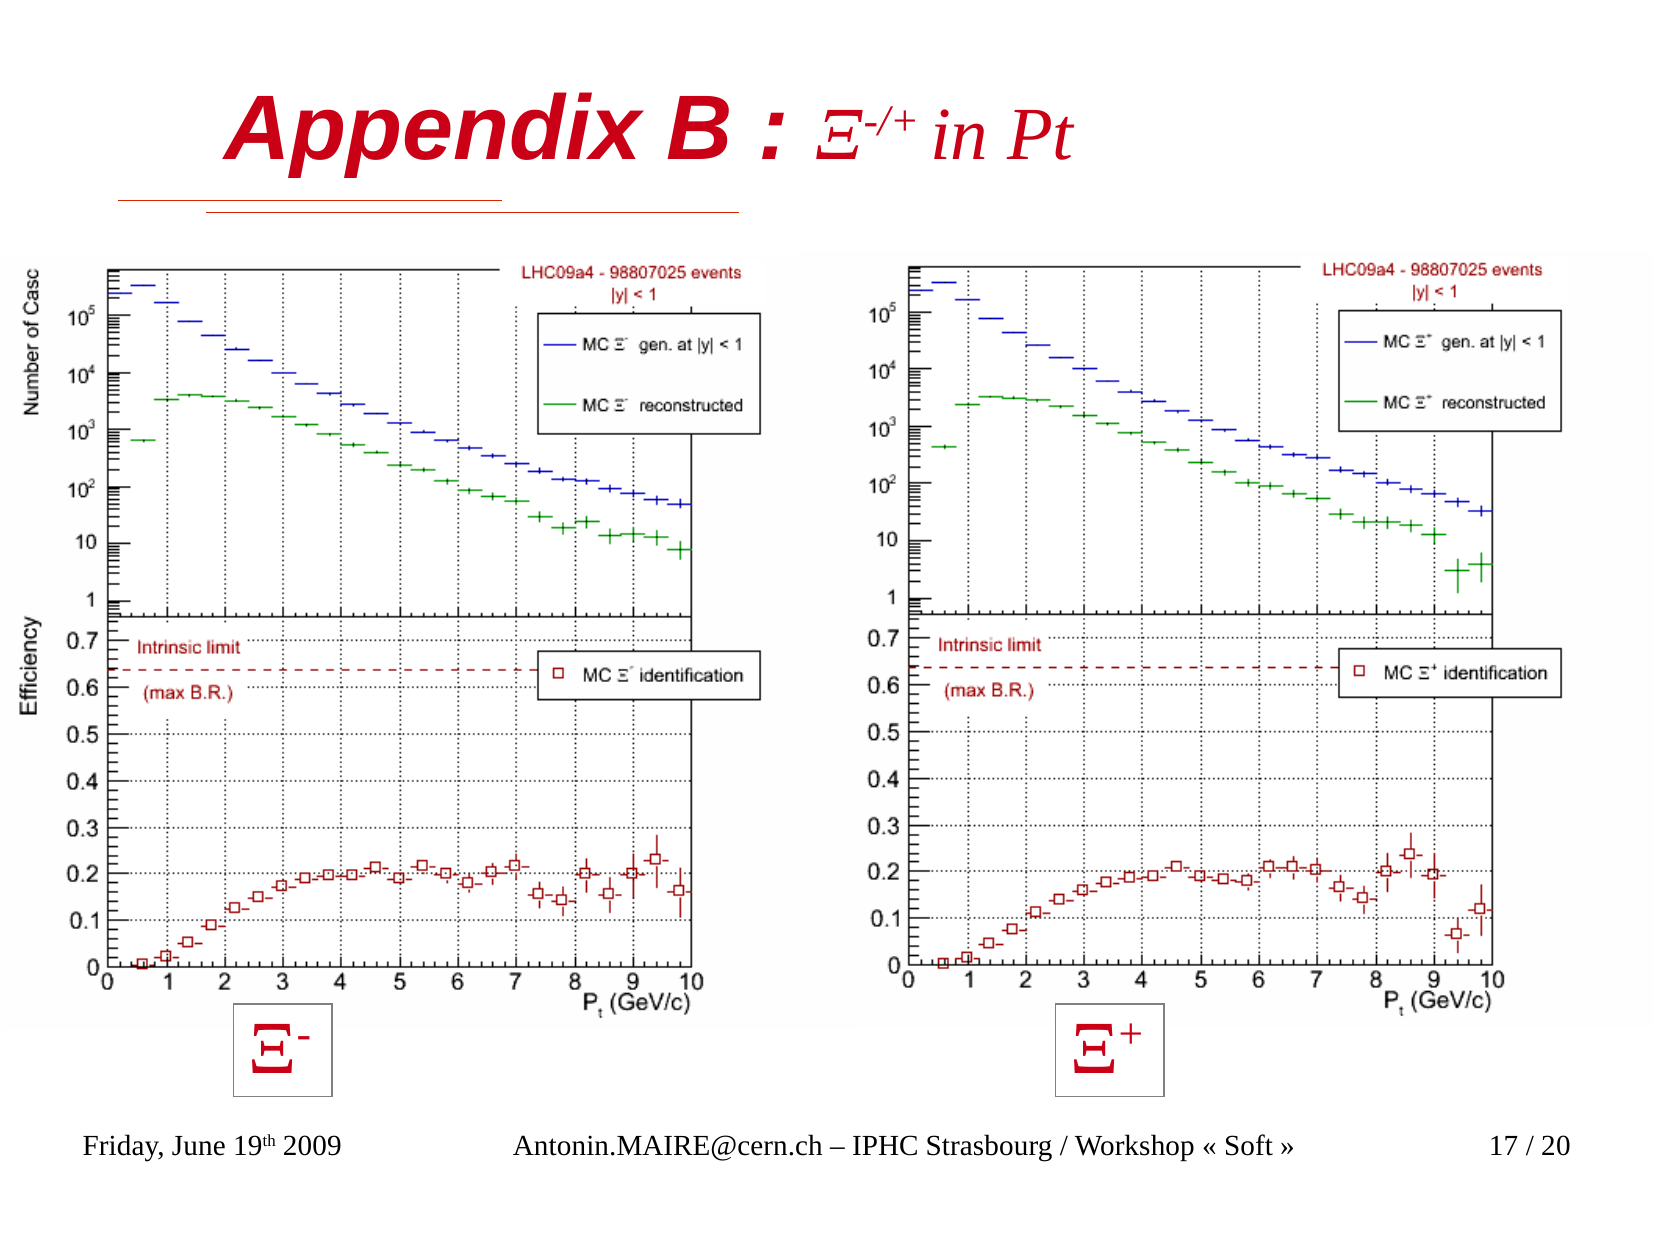

# Appendix B : Ξ-/+ in Pt
Ξ-
Ξ+
Mon, March 31st, 2008
Antonin Maire - IPHC Strasbourg / AliceWeek Apr. 08
17